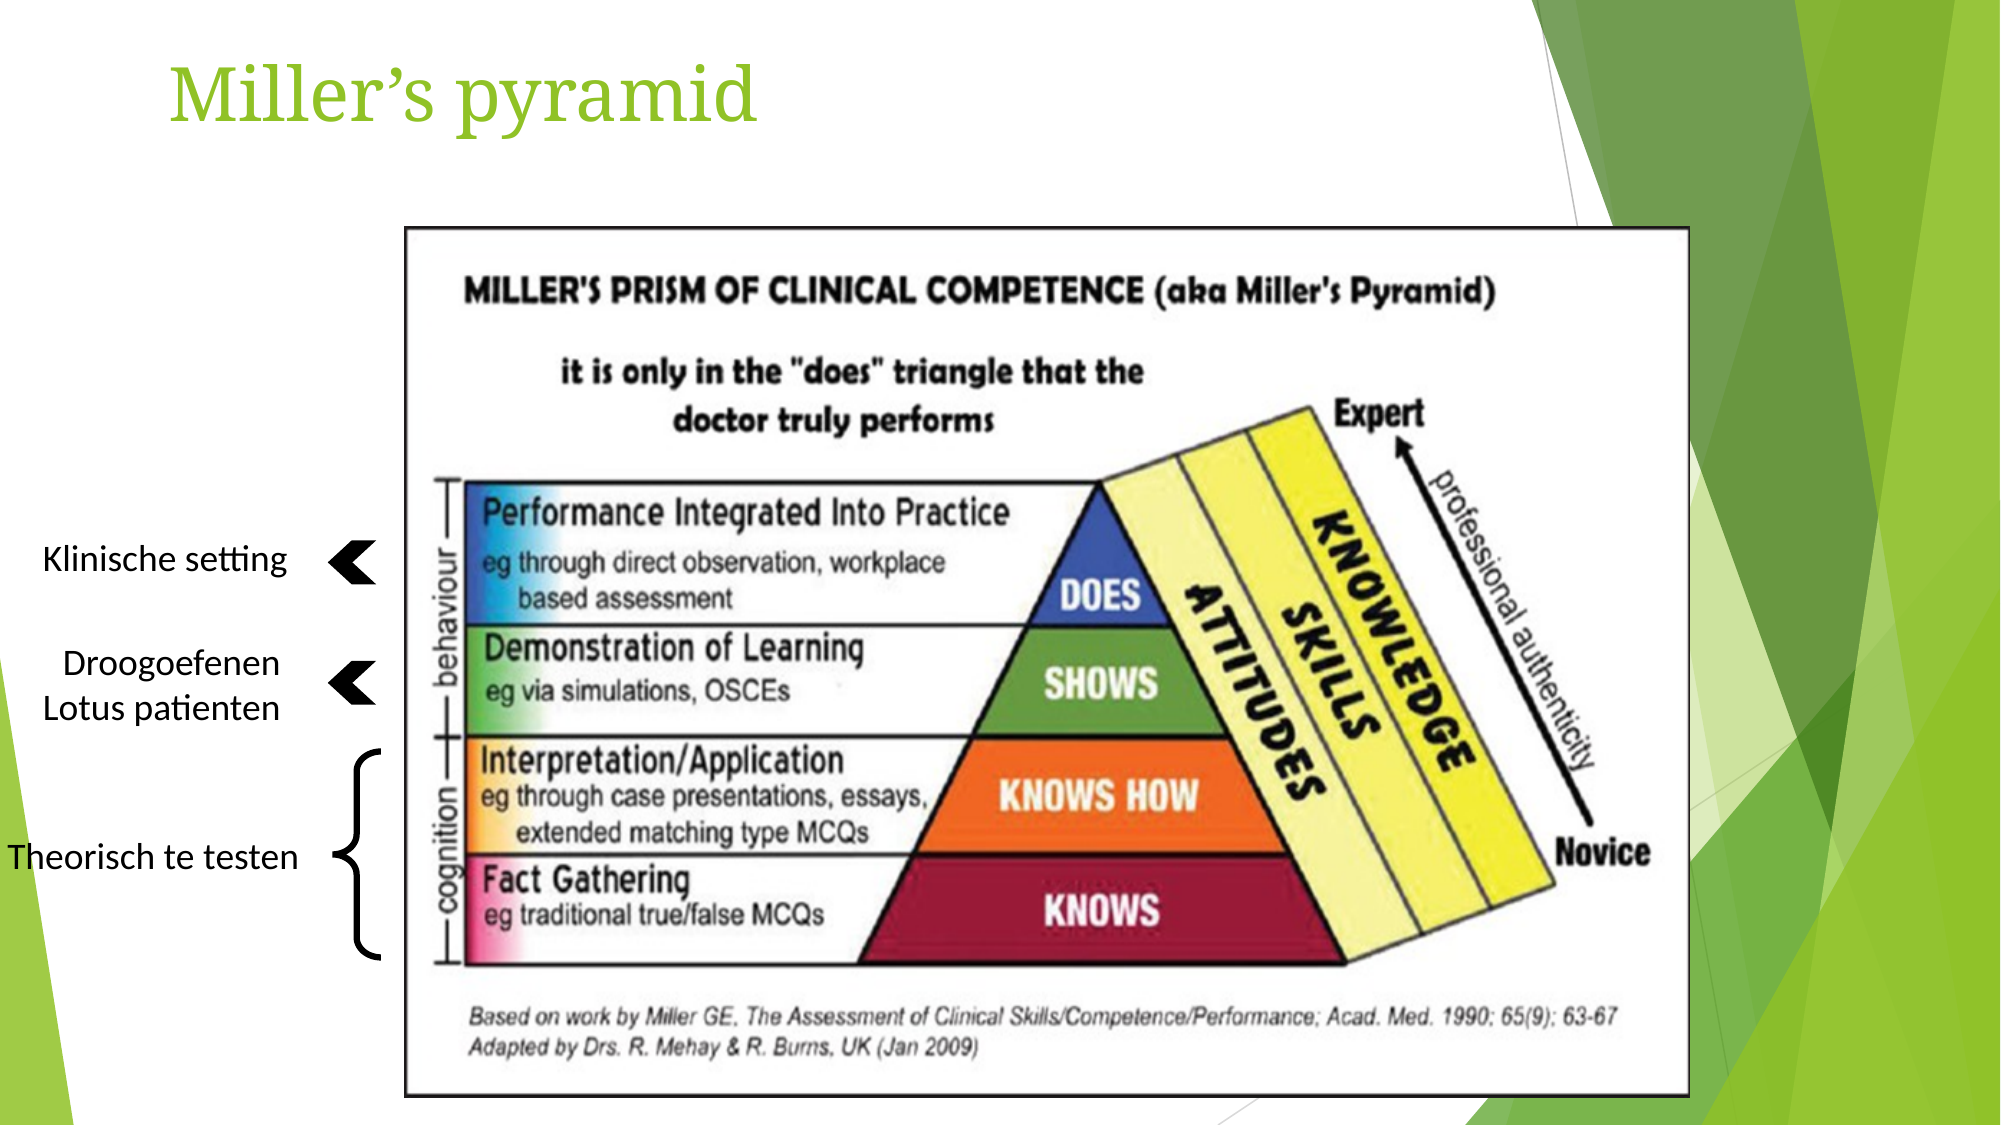

# Miller’s pyramid
Klinische setting
Droogoefenen
Lotus patienten
Theorisch te testen